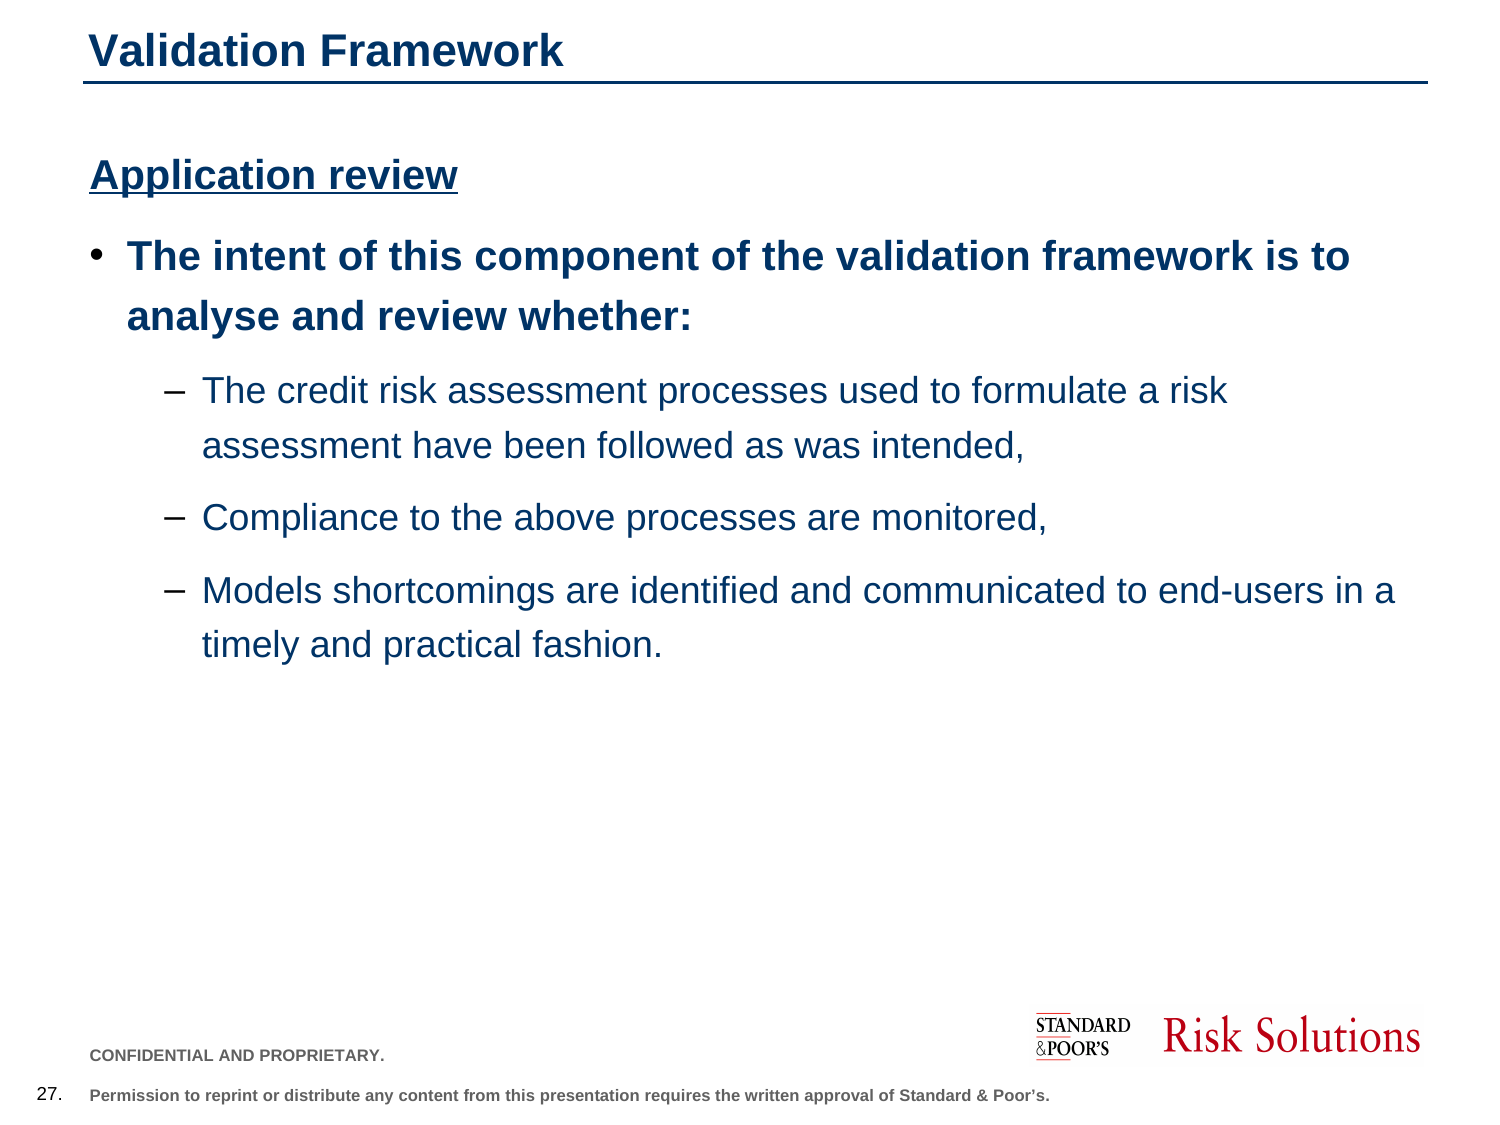

# Validation Framework
Application review
The intent of this component of the validation framework is to analyse and review whether:
The credit risk assessment processes used to formulate a risk assessment have been followed as was intended,
Compliance to the above processes are monitored,
Models shortcomings are identified and communicated to end-users in a timely and practical fashion.